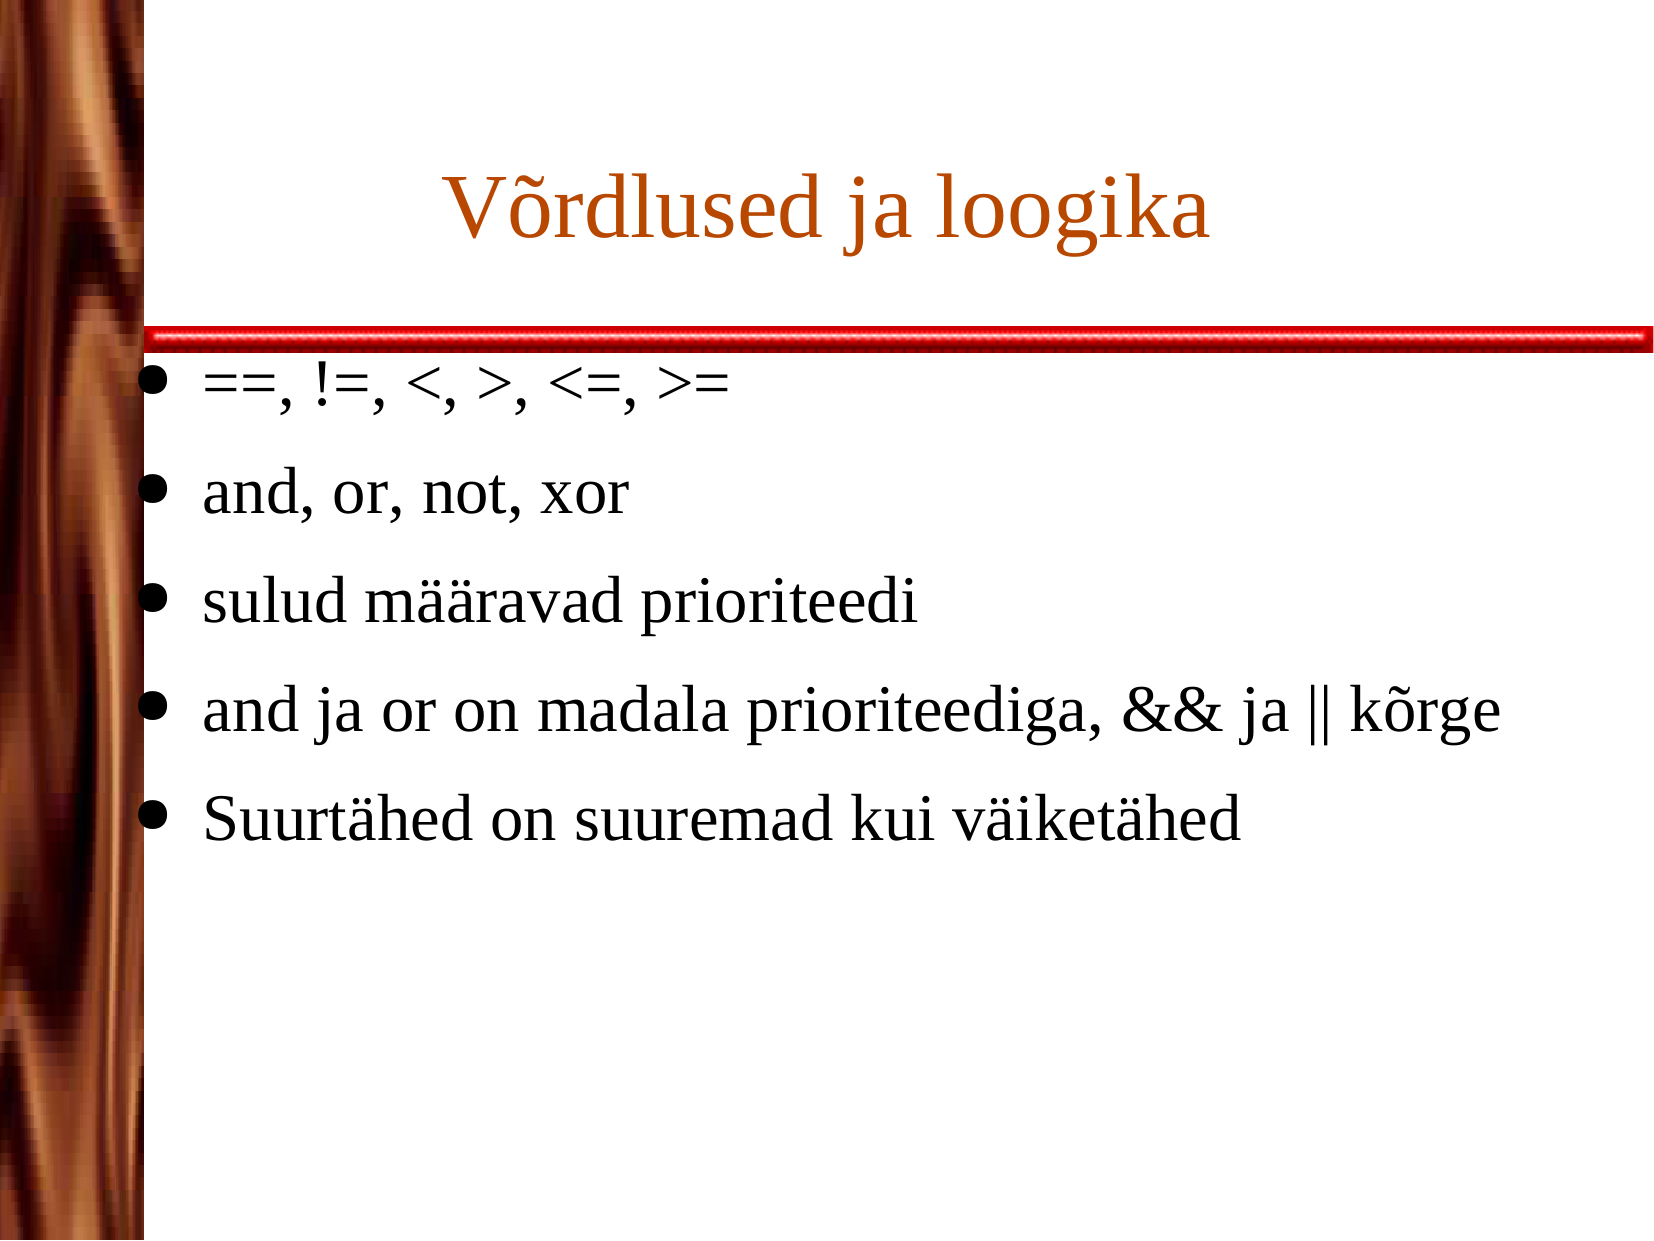

# Võrdlused ja loogika
==, !=, <, >, <=, >=
and, or, not, xor
sulud määravad prioriteedi
and ja or on madala prioriteediga, && ja || kõrge
Suurtähed on suuremad kui väiketähed